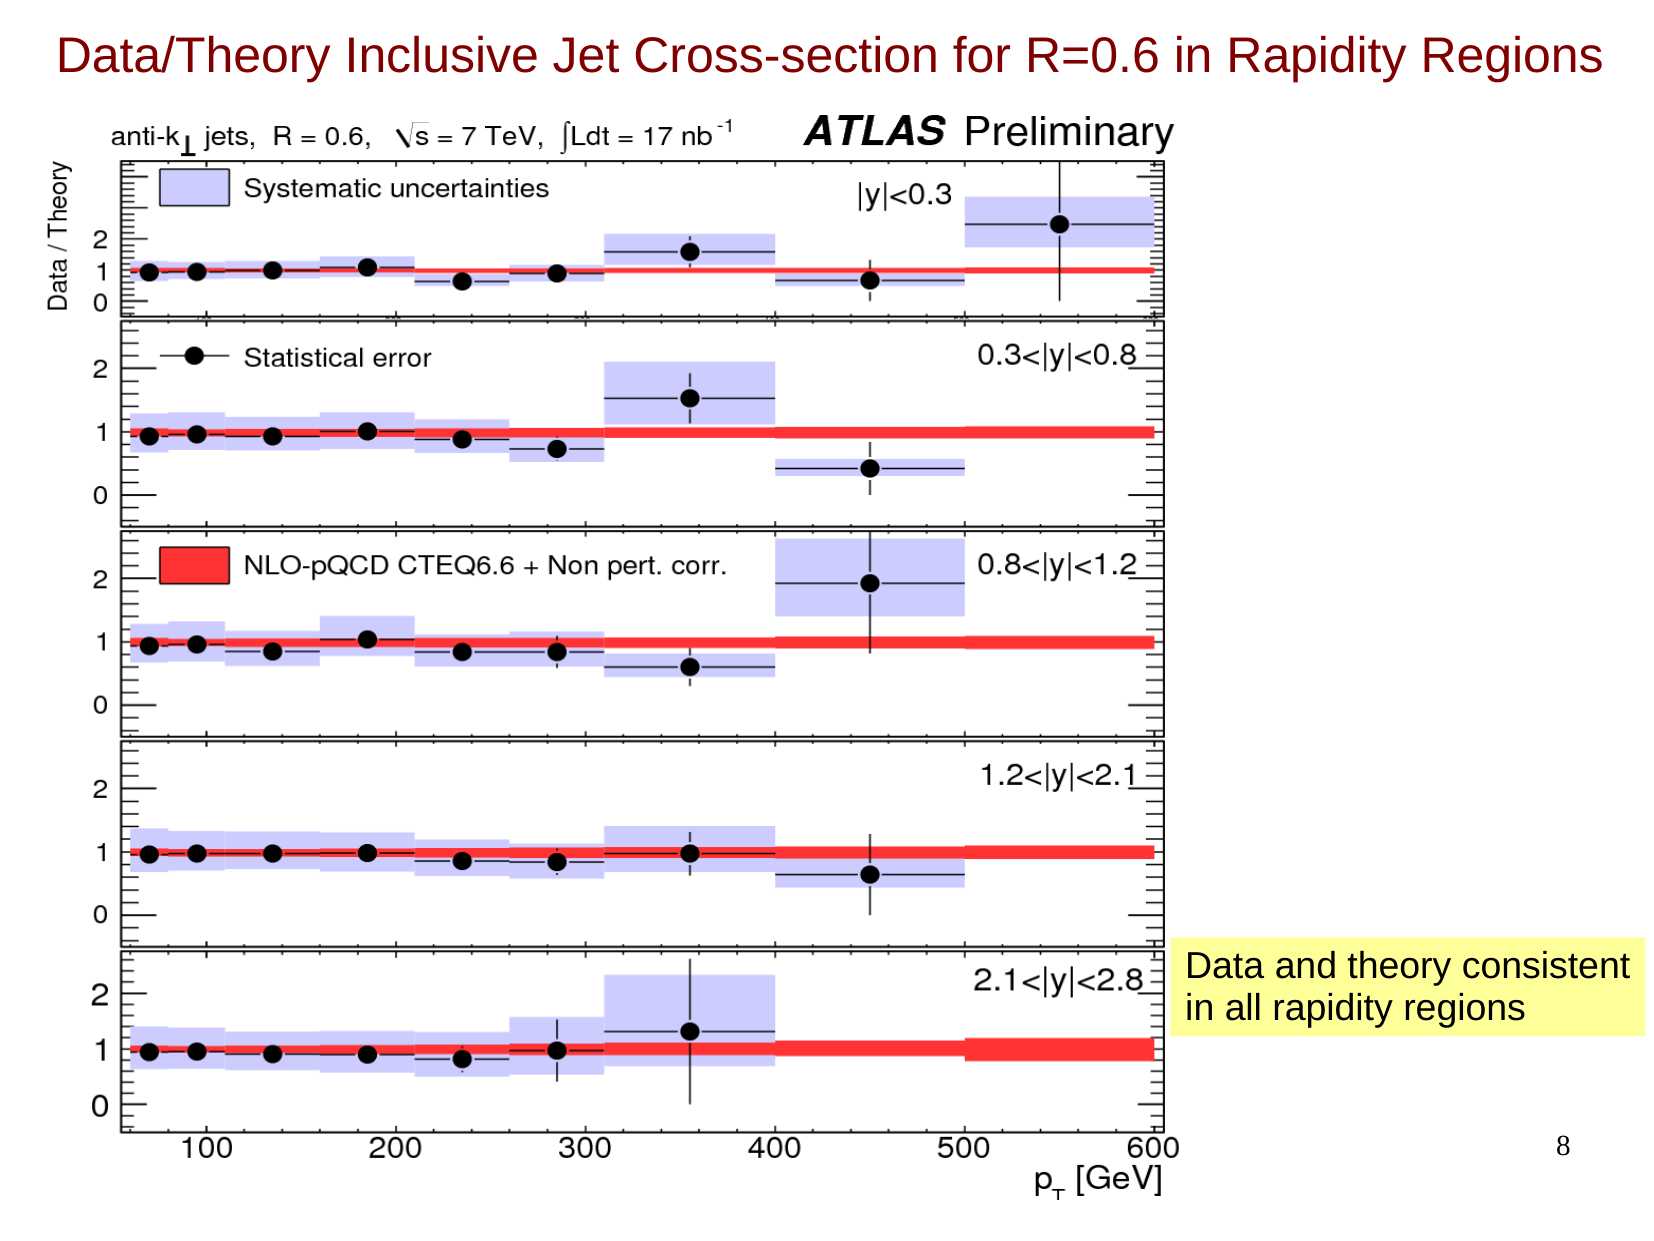

Data/Theory Inclusive Jet Cross-section for R=0.6 in Rapidity Regions
Data and theory consistent
in all rapidity regions
8